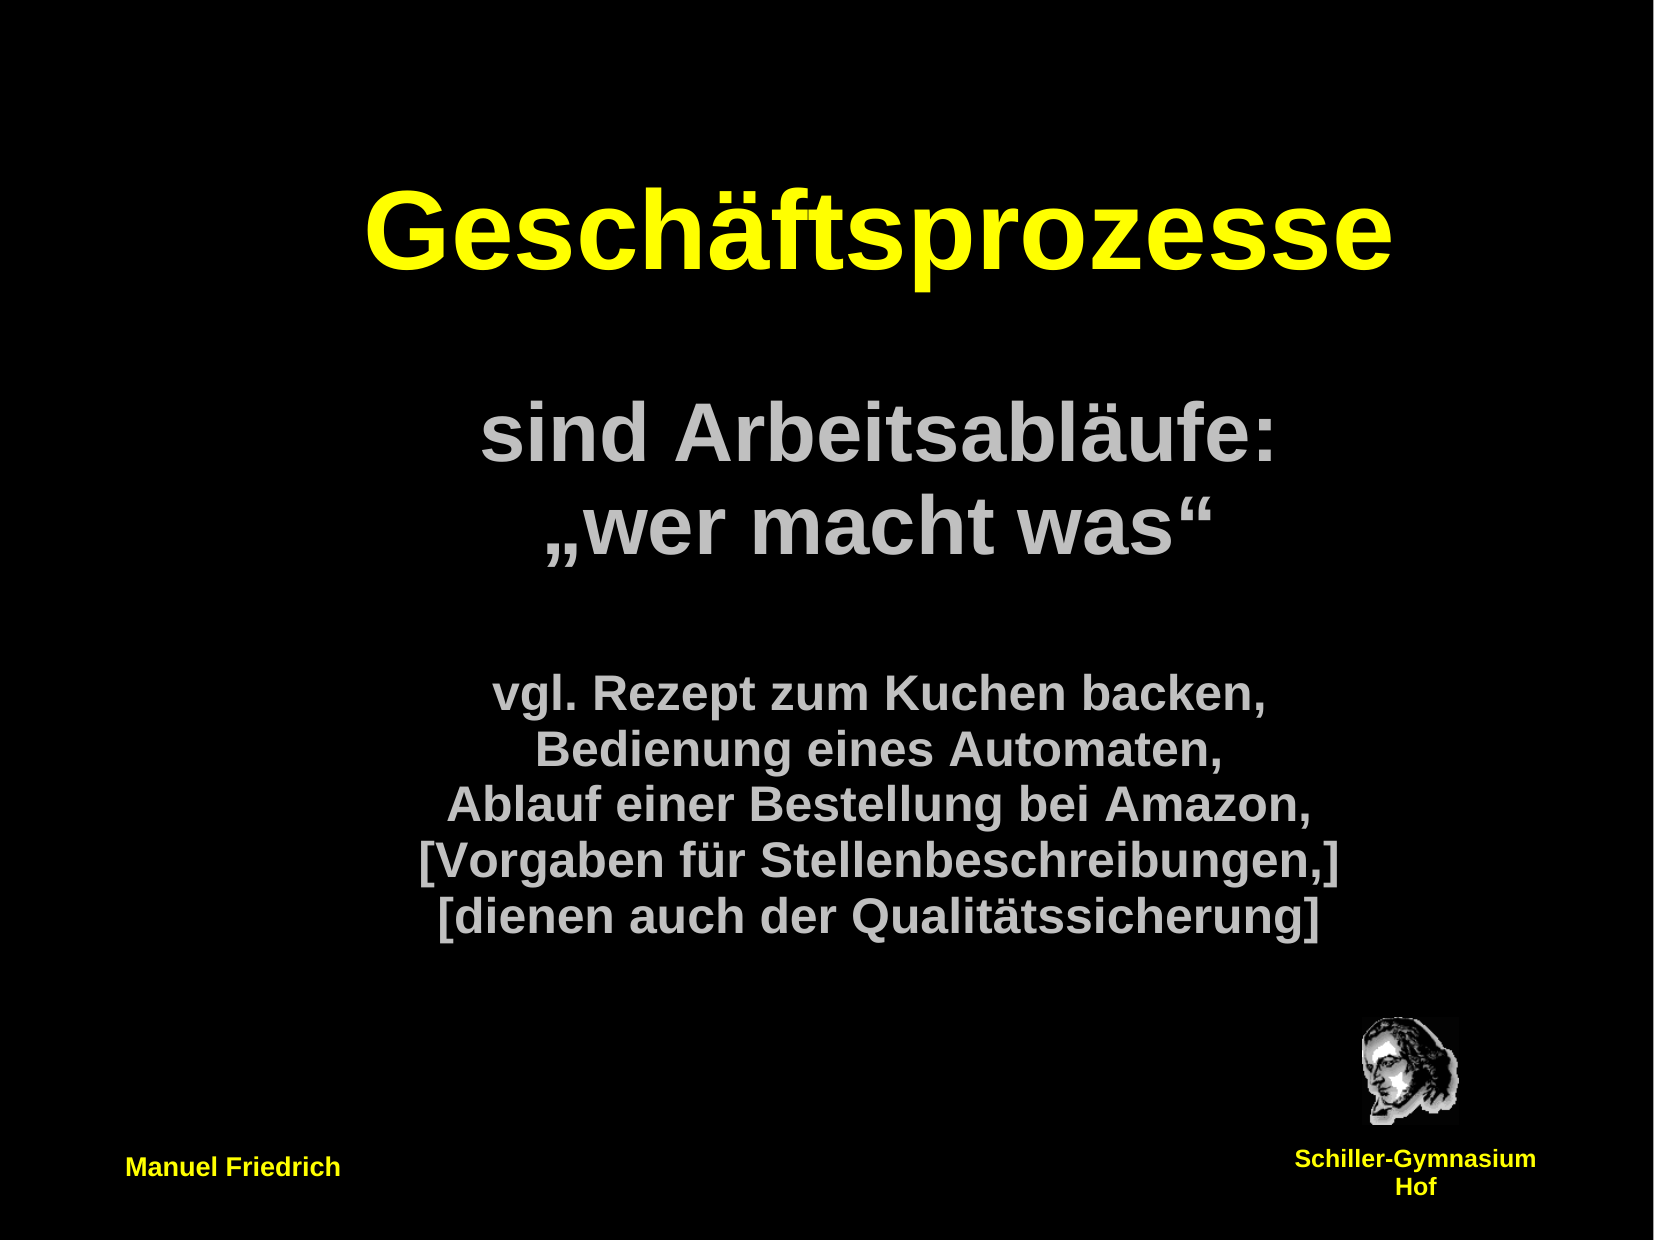

Geschäftsprozesse
sind Arbeitsabläufe:
„wer macht was“
vgl. Rezept zum Kuchen backen,
Bedienung eines Automaten,
Ablauf einer Bestellung bei Amazon,
[Vorgaben für Stellenbeschreibungen,]
[dienen auch der Qualitätssicherung]
Schiller-Gymnasium
Hof
Manuel Friedrich